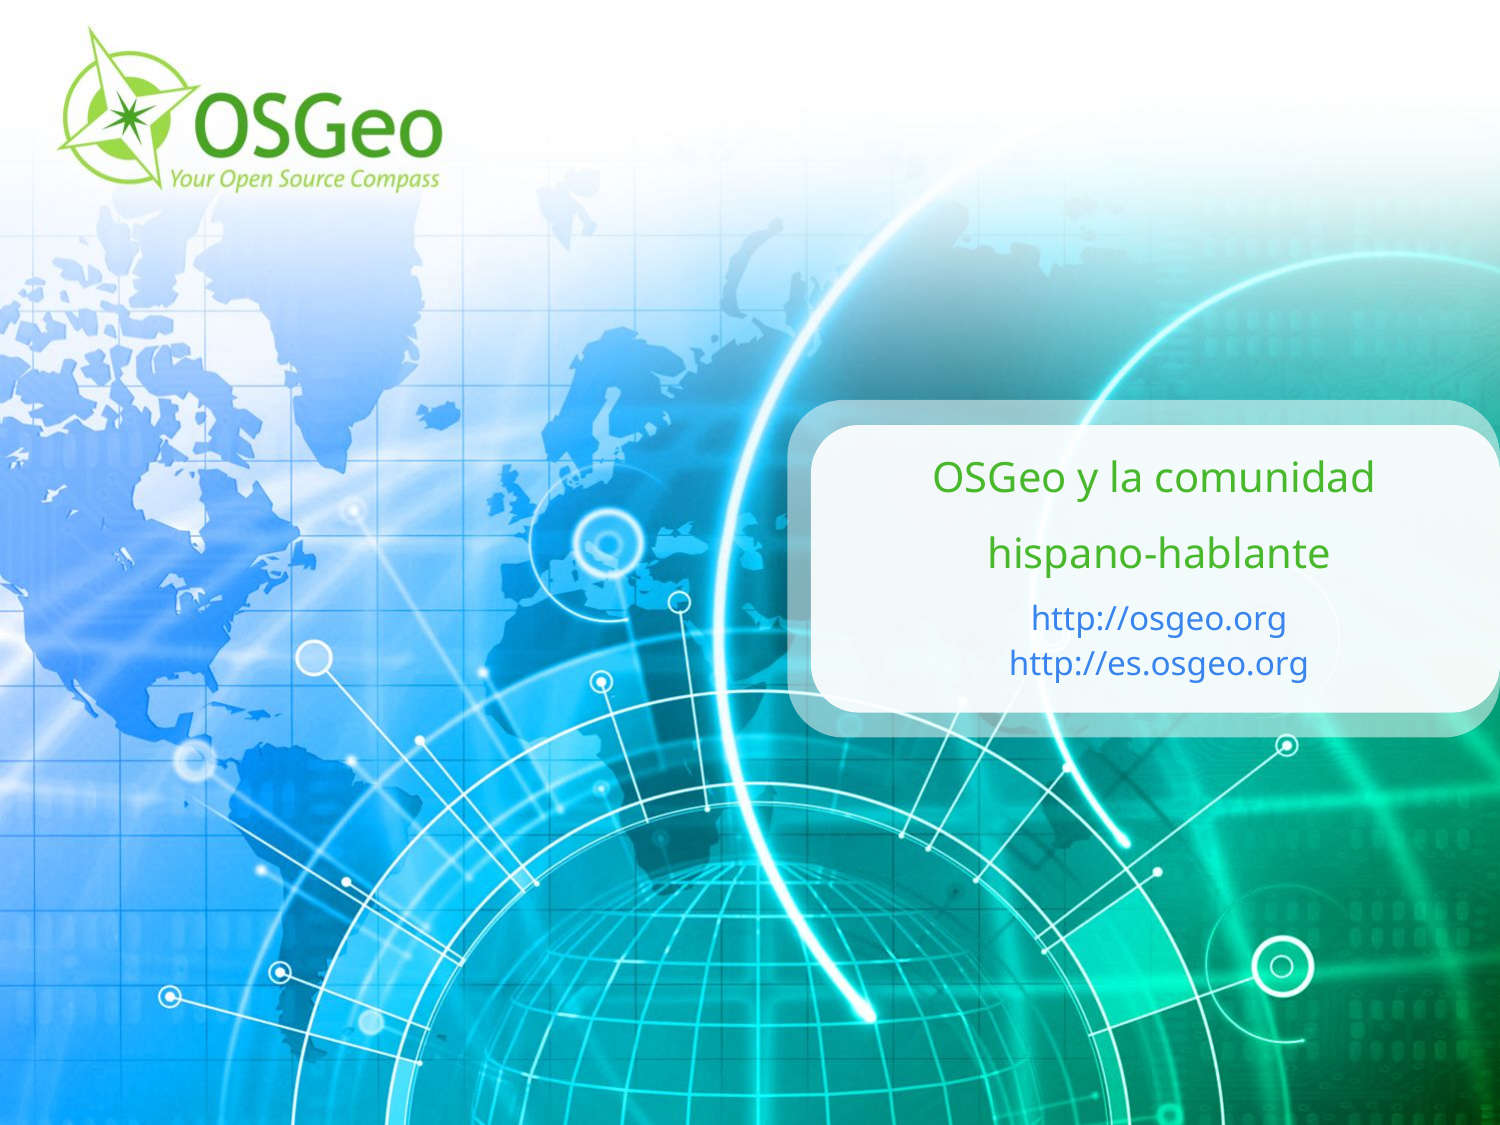

OSGeo y la comunidad
hispano-hablante
http://osgeo.org
http://es.osgeo.org